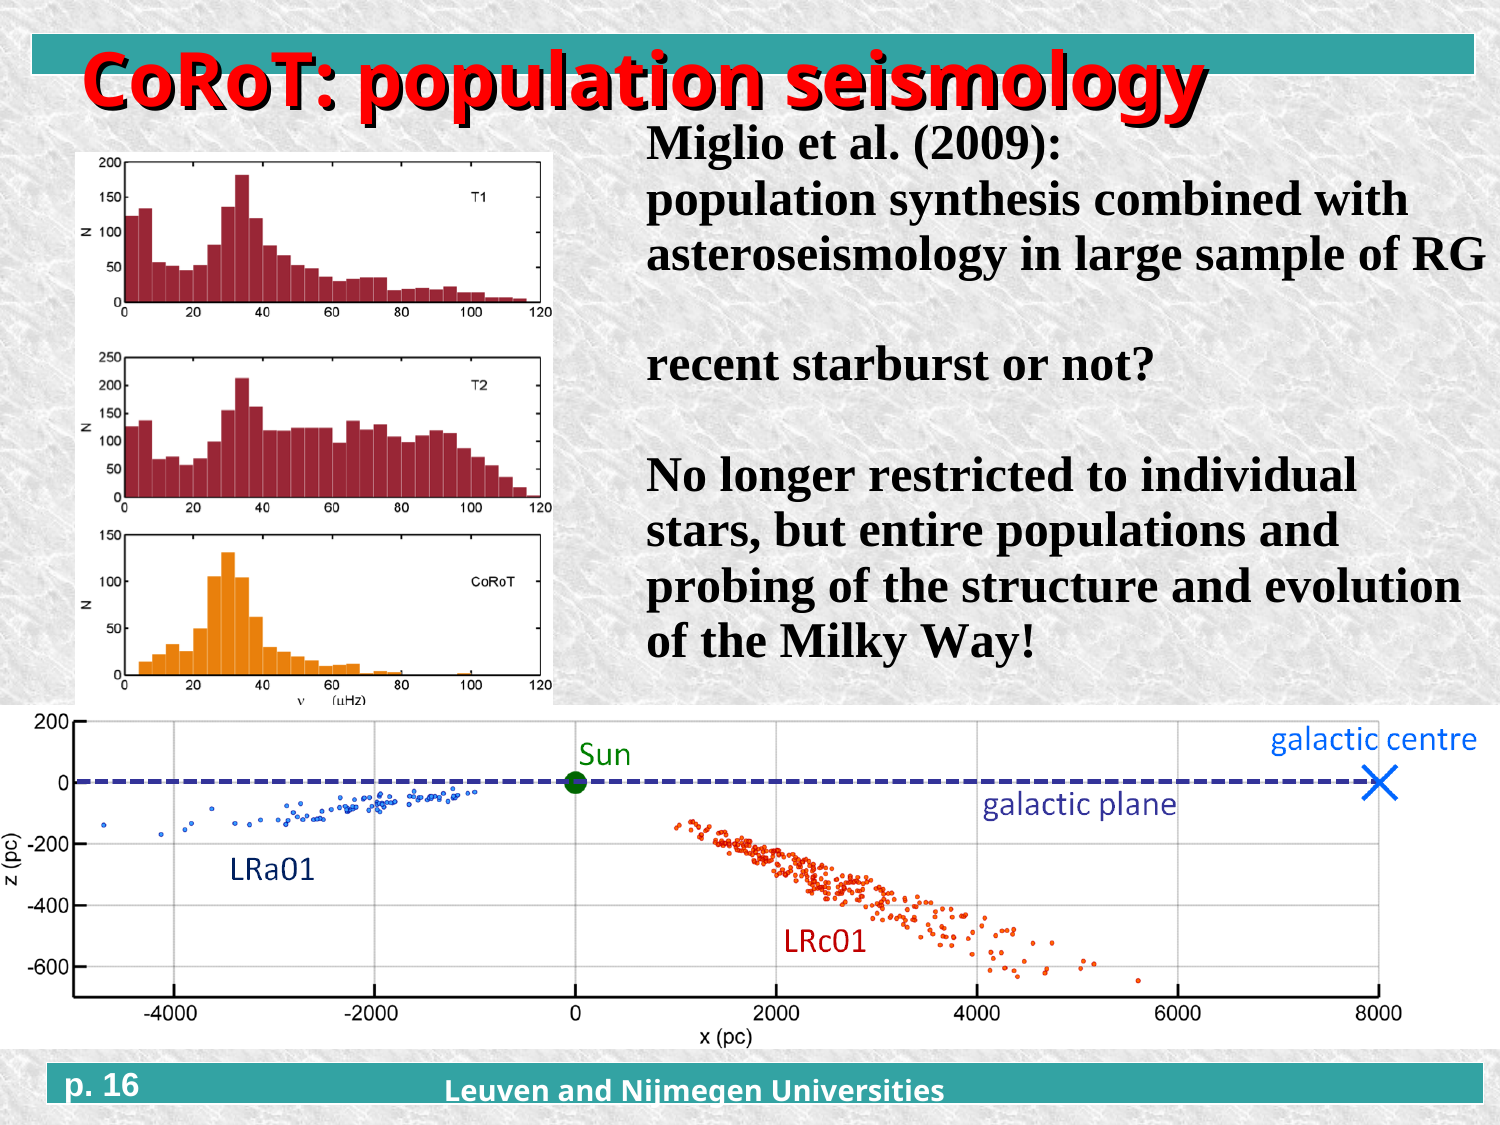

# CoRoT: population seismology
Miglio et al. (2009):
population synthesis combined with
asteroseismology in large sample of RG
recent starburst or not?
No longer restricted to individual
stars, but entire populations and
probing of the structure and evolution
of the Milky Way!